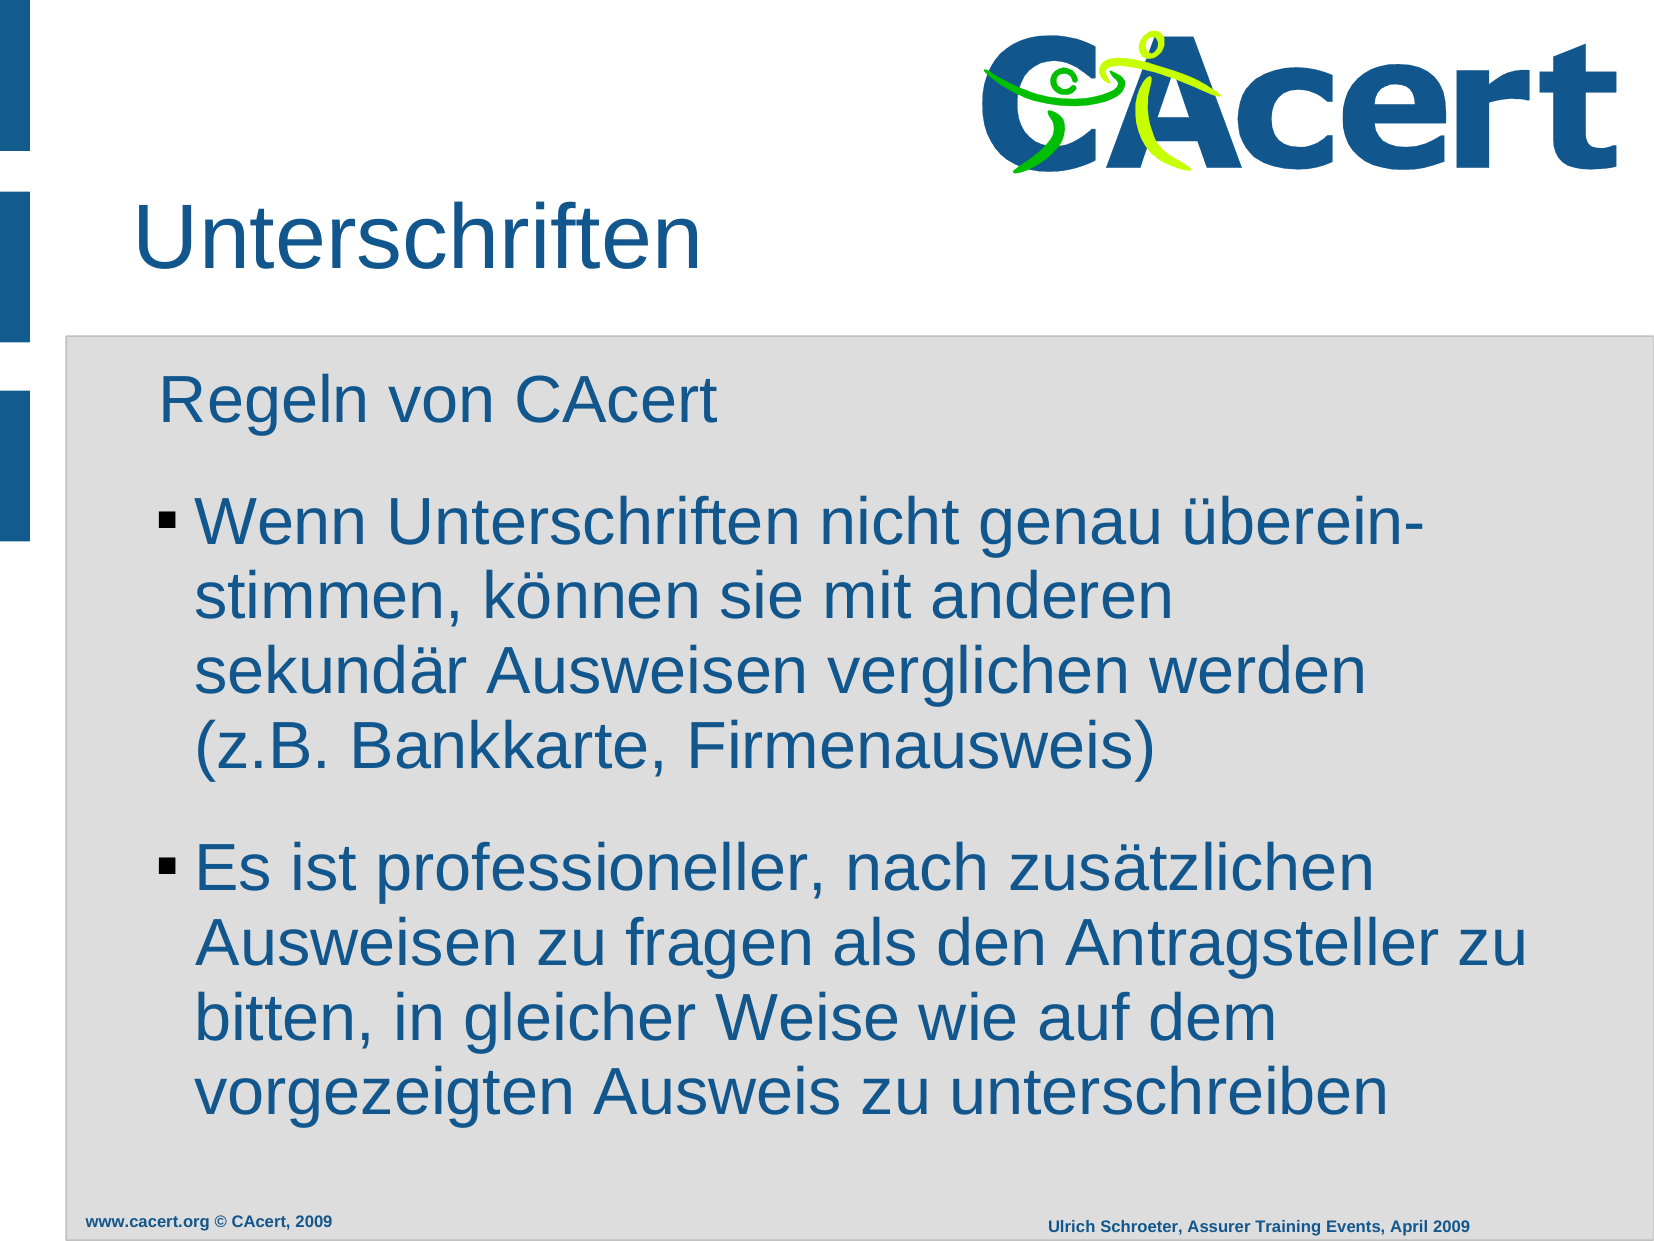

Unterschriften
Regeln von CAcert
 Wenn Unterschriften nicht genau überein-
 stimmen, können sie mit anderen
 sekundär Ausweisen verglichen werden
 (z.B. Bankkarte, Firmenausweis)
 Es ist professioneller, nach zusätzlichen
 Ausweisen zu fragen als den Antragsteller zu
 bitten, in gleicher Weise wie auf dem
 vorgezeigten Ausweis zu unterschreiben